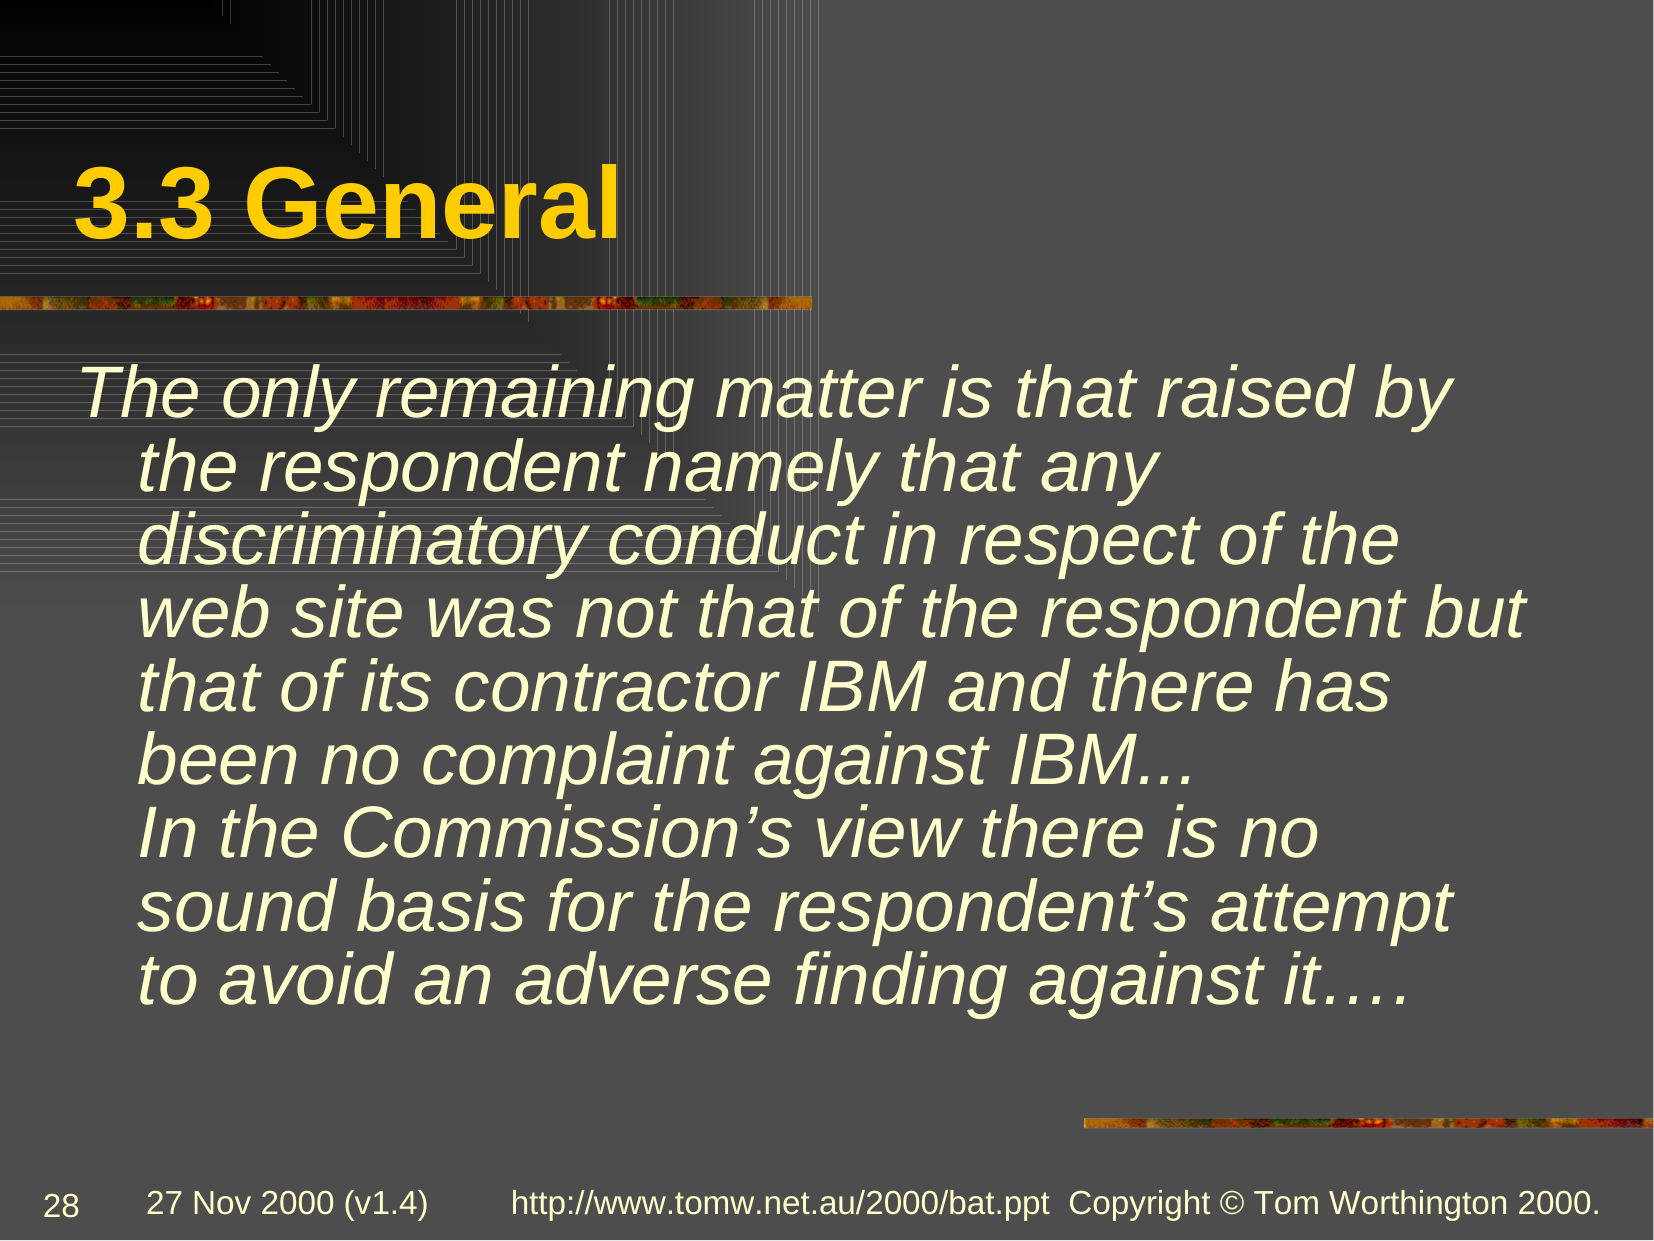

# 3.3 General
The only remaining matter is that raised by the respondent namely that any discriminatory conduct in respect of the web site was not that of the respondent but that of its contractor IBM and there has been no complaint against IBM...
In the Commission’s view there is no sound basis for the respondent’s attempt to avoid an adverse finding against it….
27 Nov 2000 (v1.4)
http://www.tomw.net.au/2000/bat.ppt Copyright © Tom Worthington 2000.
28